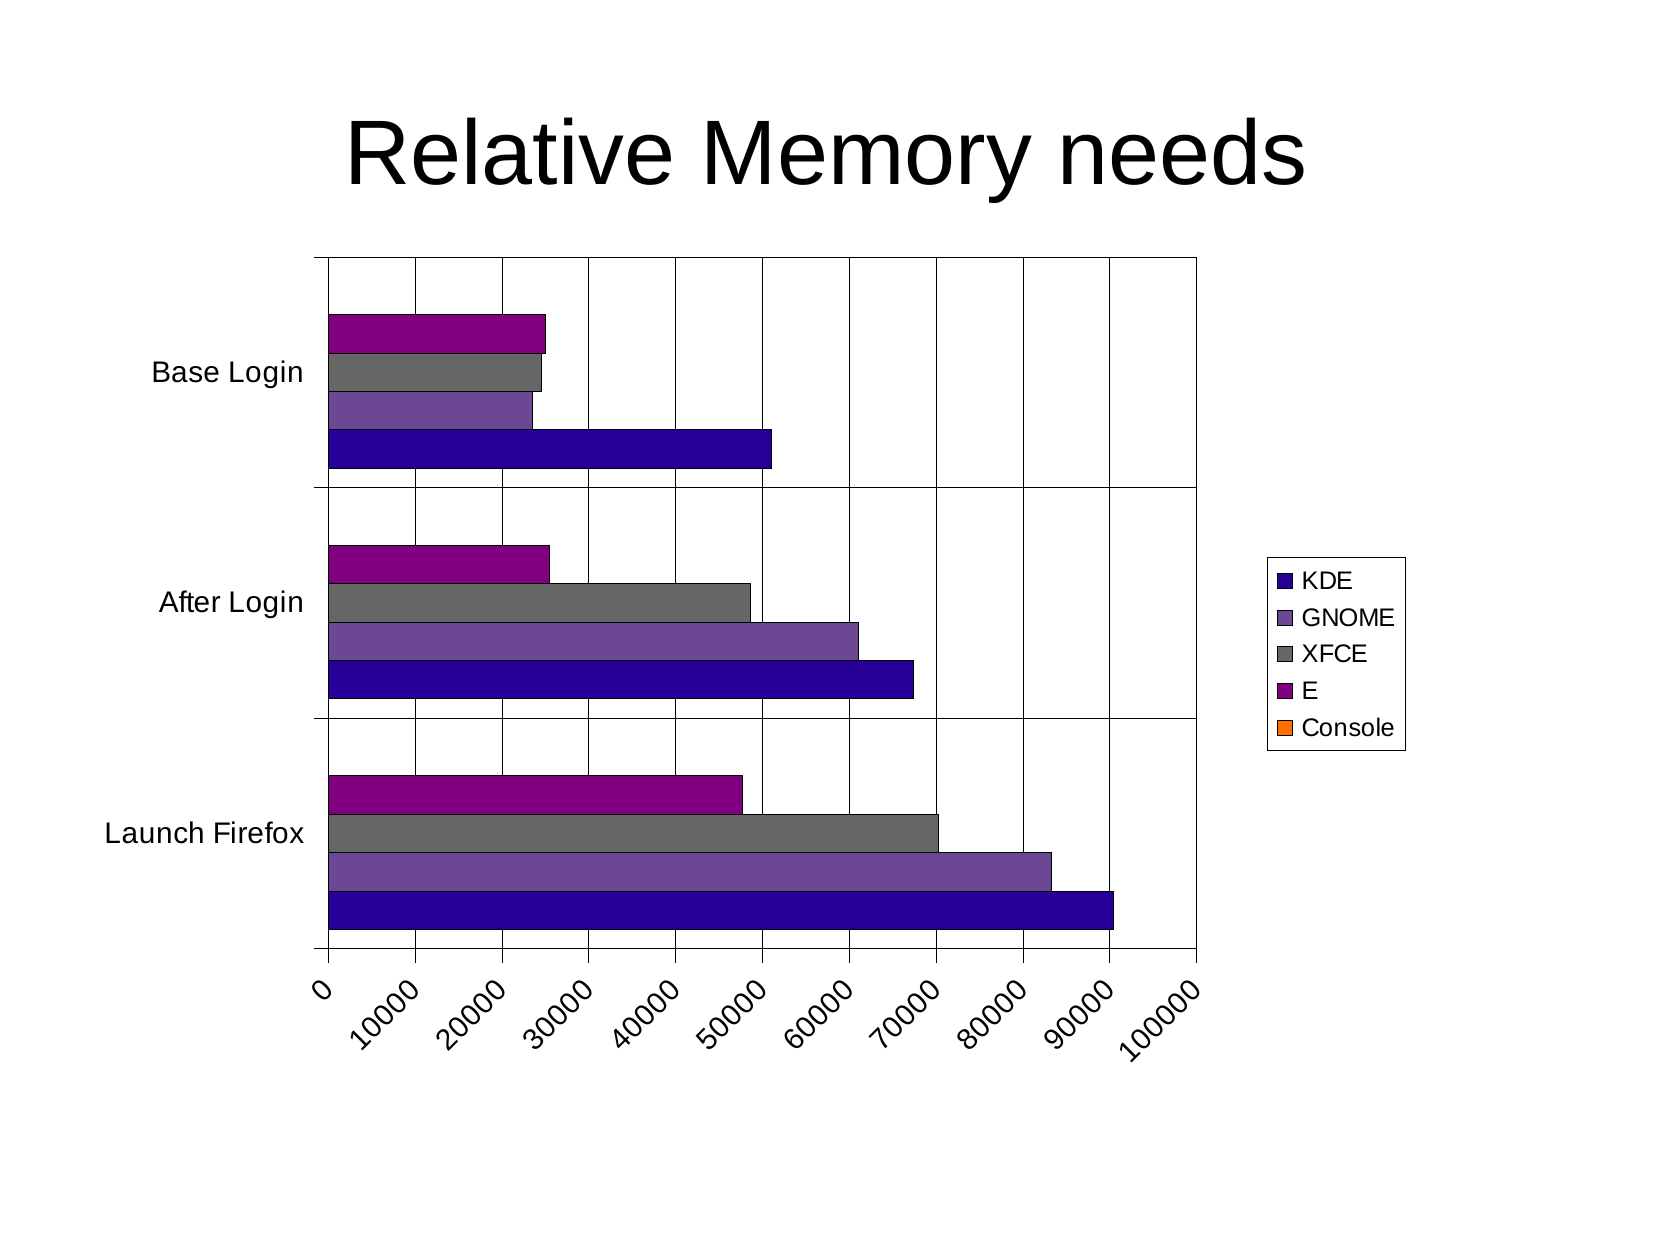

# Relative Memory needs
### Chart
| Category | Console | E | XFCE | GNOME | KDE |
|---|---|---|---|---|---|
| Base Login | 0.0 | 25024.0 | 24480.0 | 23548.0 | 51072.0 |
| After Login | 0.0 | 25488.0 | 48656.0 | 61060.0 | 67420.0 |
| Launch Firefox | 0.0 | 47716.0 | 70208.0 | 83316.0 | 90468.0 |